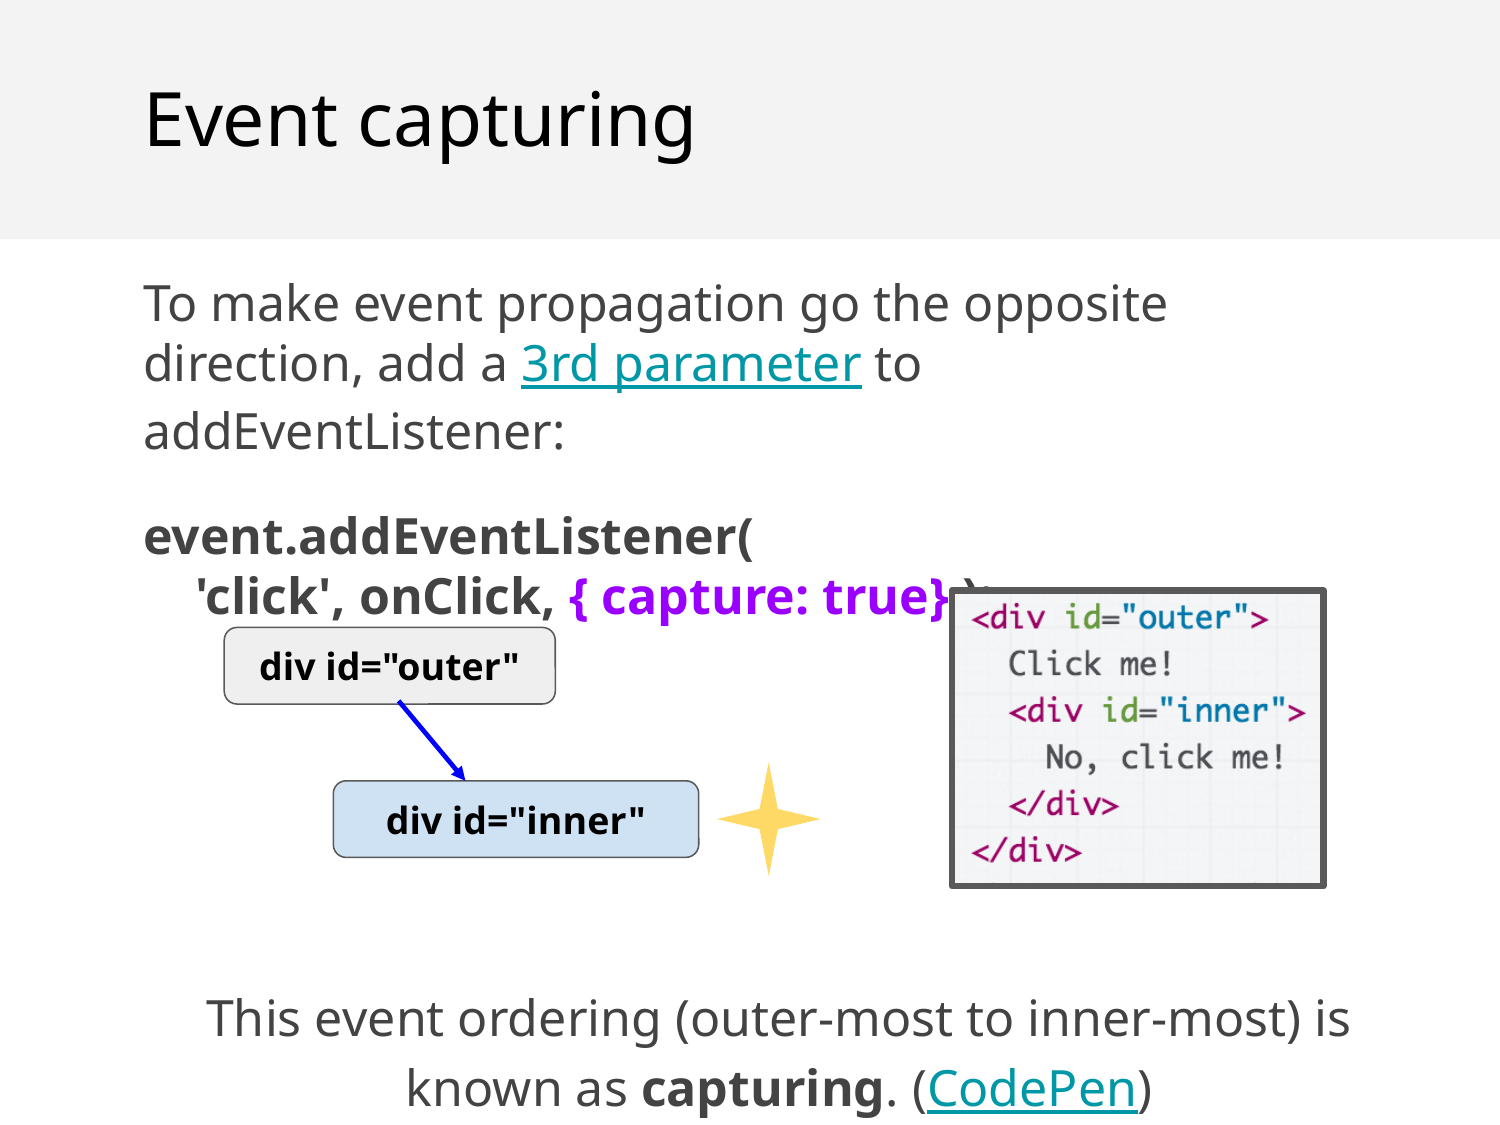

# Event capturing
To make event propagation go the opposite direction, add a 3rd parameter to addEventListener:
event.addEventListener(
 'click', onClick, { capture: true} );
div id="outer"
div id="inner"
This event ordering (outer-most to inner-most) is known as capturing. (CodePen)